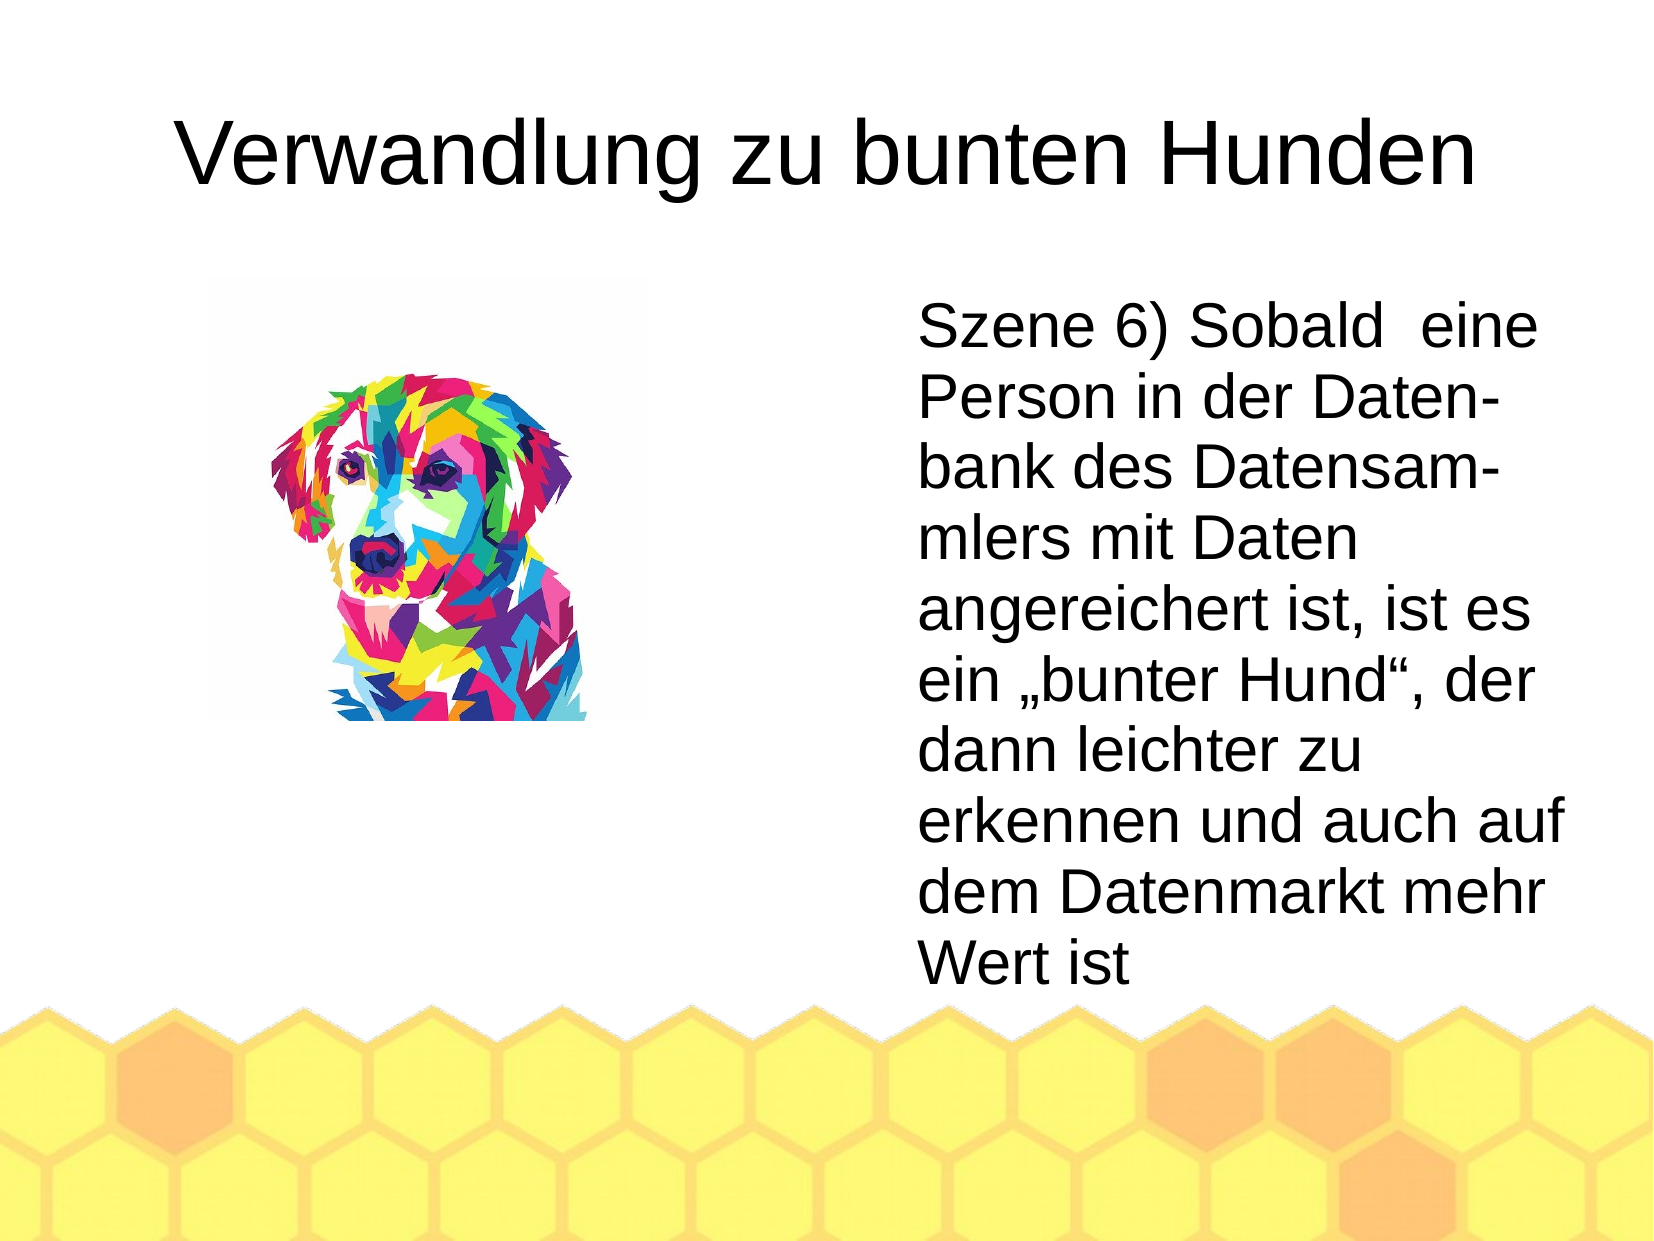

Verwandlung zu bunten Hunden
Szene 6) Sobald eine Person in der Daten-bank des Datensam-mlers mit Daten angereichert ist, ist es ein „bunter Hund“, der dann leichter zu erkennen und auch auf dem Datenmarkt mehr Wert ist
#